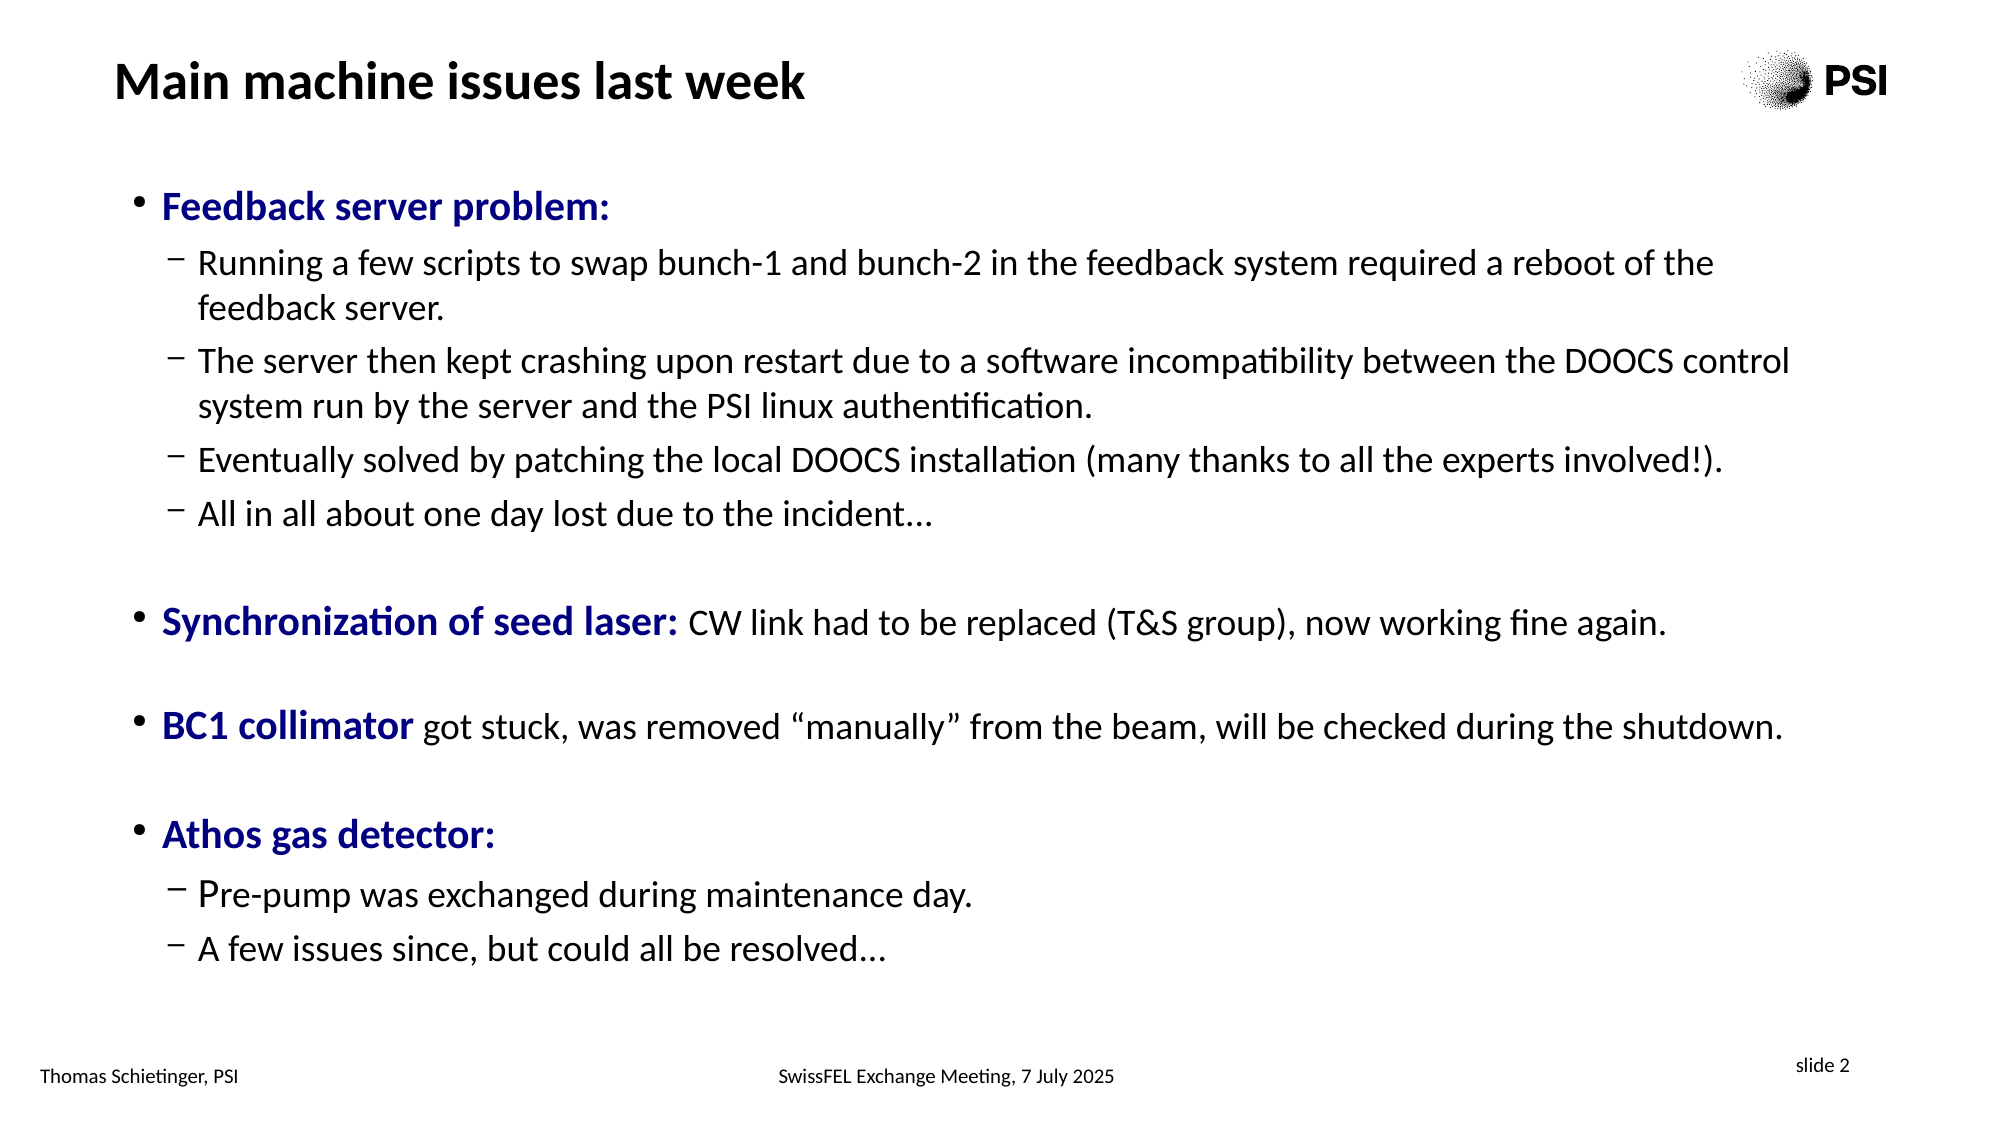

Main machine issues last week
# Feedback server problem:
Running a few scripts to swap bunch-1 and bunch-2 in the feedback system required a reboot of the feedback server.
The server then kept crashing upon restart due to a software incompatibility between the DOOCS control system run by the server and the PSI linux authentification.
Eventually solved by patching the local DOOCS installation (many thanks to all the experts involved!).
All in all about one day lost due to the incident...
Synchronization of seed laser: CW link had to be replaced (T&S group), now working fine again.
BC1 collimator got stuck, was removed “manually” from the beam, will be checked during the shutdown.
Athos gas detector:
Pre-pump was exchanged during maintenance day.
A few issues since, but could all be resolved...
2
PSI Center for Accelerator Science and Engineering